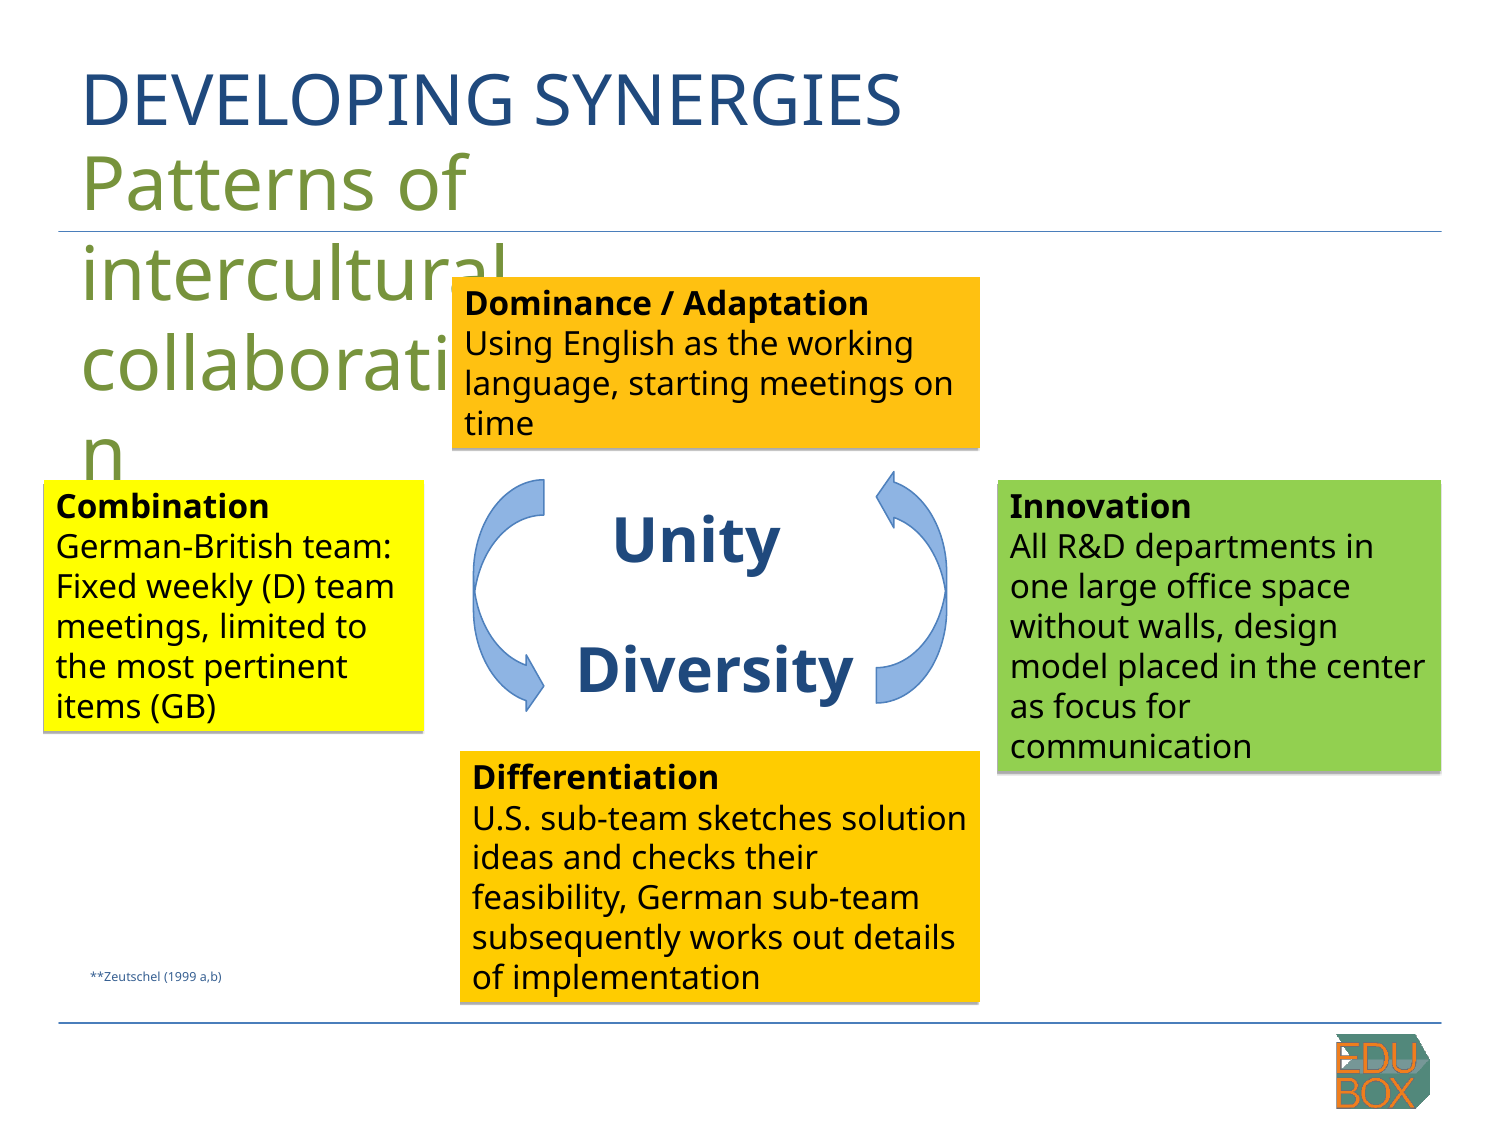

DEVELOPING SYNERGIES
# Patterns of intercultural collaboration
Dominance / Adaptation
Using English as the working language, starting meetings on time
Combination
German-British team: Fixed weekly (D) team meetings, limited to the most pertinent items (GB)
Innovation
All R&D departments in one large office space without walls, design model placed in the center as focus for communication
Unity
Diversity
Differentiation
U.S. sub-team sketches solution ideas and checks their feasibility, German sub-team subsequently works out details of implementation
**Zeutschel (1999 a,b)